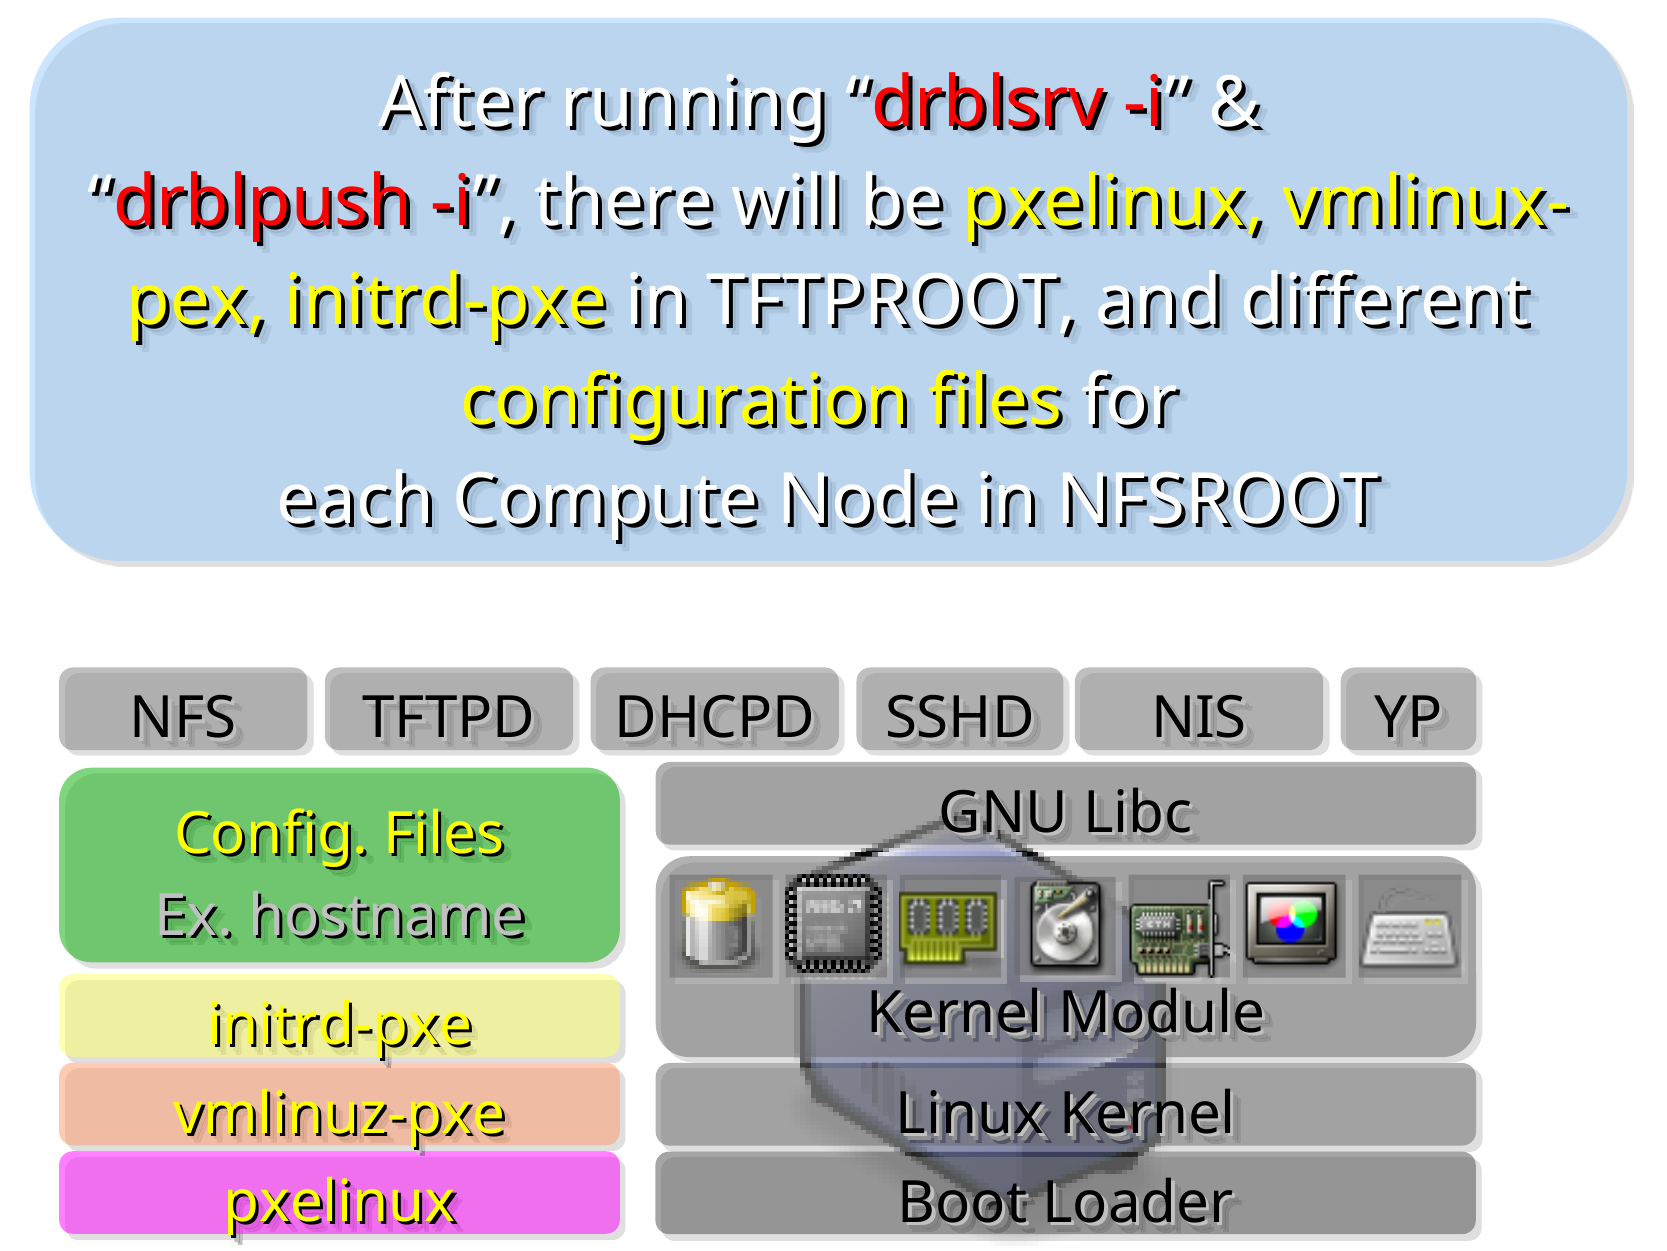

After running “drblsrv -i” &
“drblpush -i”, there will be pxelinux, vmlinux-pex, initrd-pxe in TFTPROOT, and different configuration files for
each Compute Node in NFSROOT
NFS
TFTPD
DHCPD
SSHD
NIS
YP
GNU Libc
Kernel Module
Linux Kernel
Boot Loader
Config. Files
Ex. hostname
initrd-pxe
vmlinuz-pxe
pxelinux